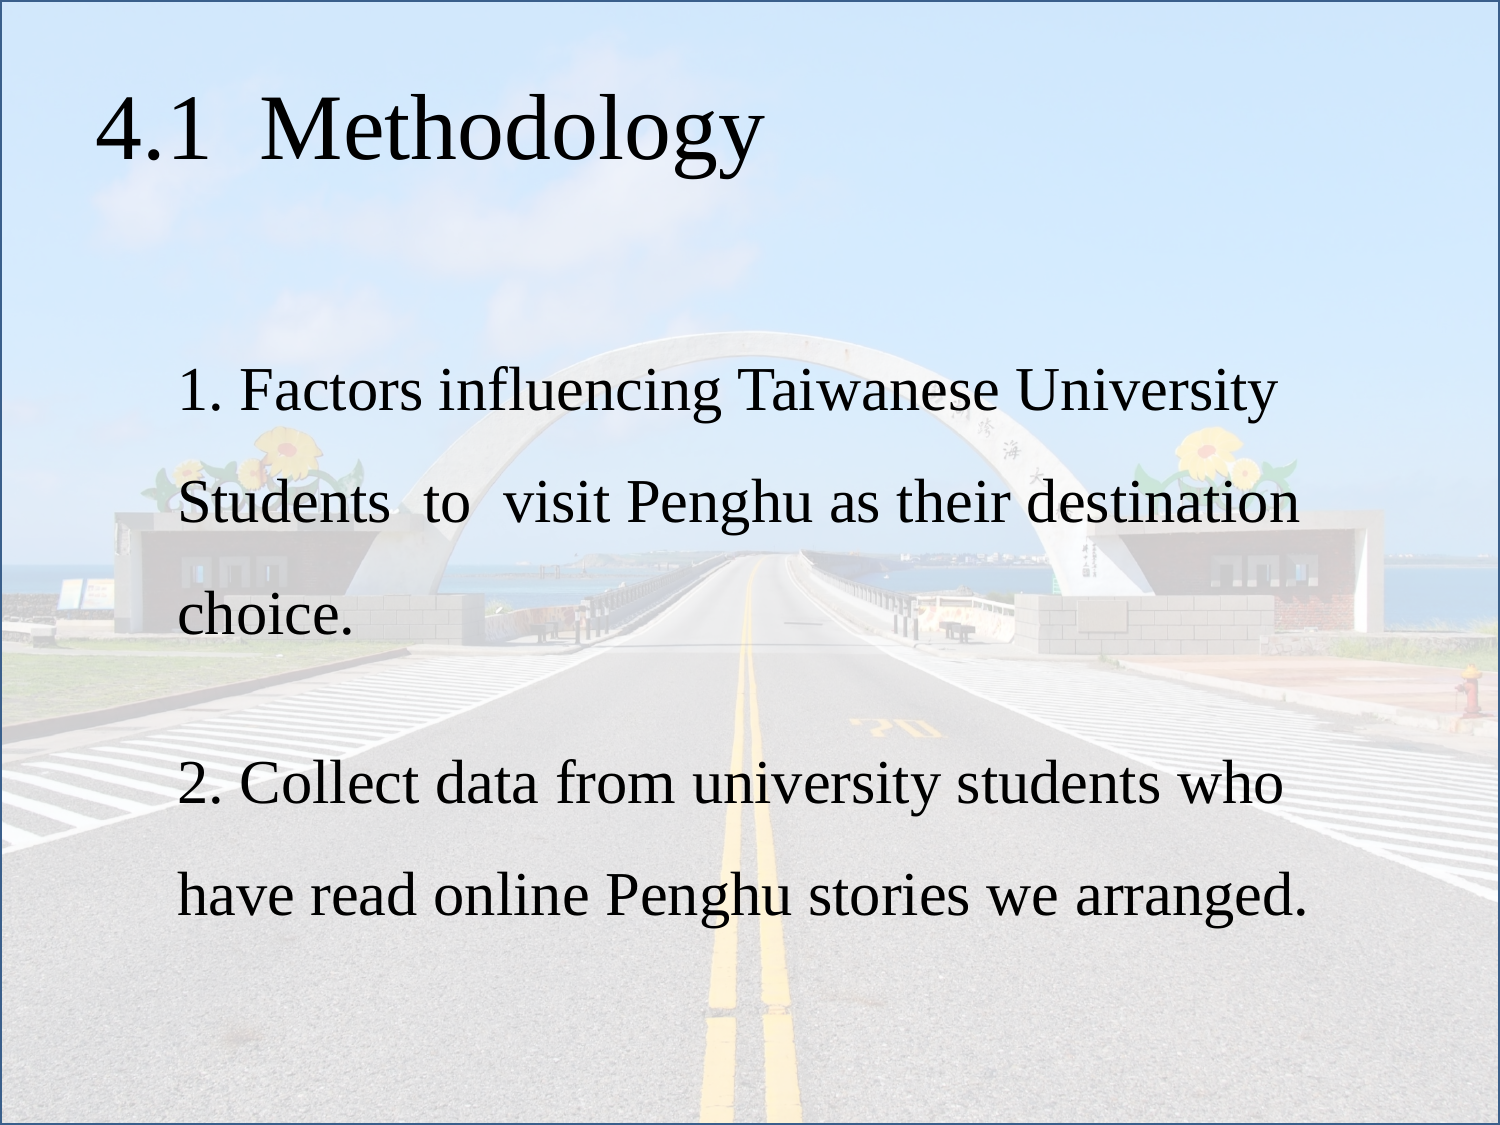

# 4.1 Methodology
 Factors influencing Taiwanese University Students to visit Penghu as their destination choice.
 Collect data from university students who have read online Penghu stories we arranged.